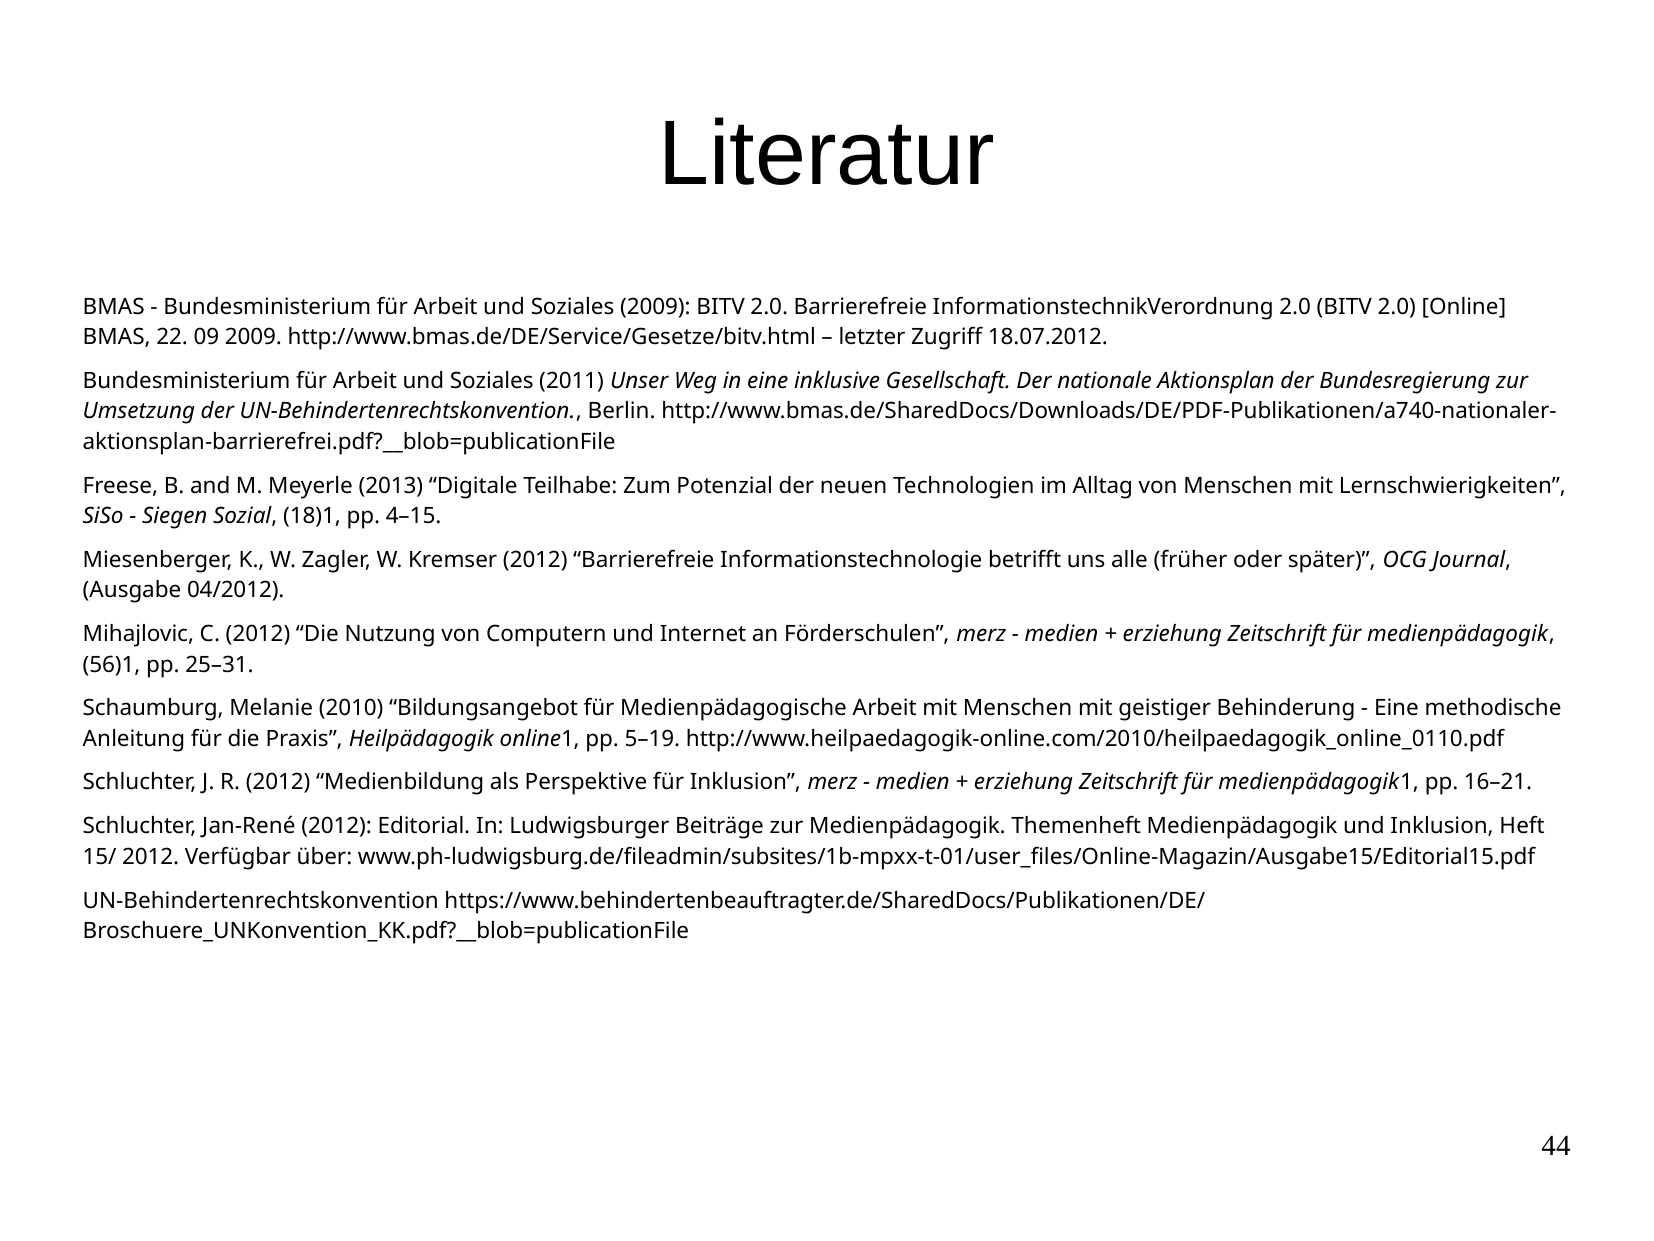

# Literatur
BMAS - Bundesministerium für Arbeit und Soziales (2009): BITV 2.0. Barrierefreie InformationstechnikVerordnung 2.0 (BITV 2.0) [Online] BMAS, 22. 09 2009. http://www.bmas.de/DE/Service/Gesetze/bitv.html – letzter Zugriff 18.07.2012.
Bundesministerium für Arbeit und Soziales (2011) Unser Weg in eine inklusive Gesellschaft. Der nationale Aktionsplan der Bundesregierung zur Umsetzung der UN-Behindertenrechtskonvention., Berlin. http://www.bmas.de/SharedDocs/Downloads/DE/PDF-Publikationen/a740-nationaler-aktionsplan-barrierefrei.pdf?__blob=publicationFile
Freese, B. and M. Meyerle (2013) “Digitale Teilhabe: Zum Potenzial der neuen Technologien im Alltag von Menschen mit Lernschwierigkeiten”, SiSo - Siegen Sozial, (18)1, pp. 4–15.
Miesenberger, K., W. Zagler, W. Kremser (2012) “Barrierefreie Informationstechnologie betrifft uns alle (früher oder später)”, OCG Journal, (Ausgabe 04/2012).
Mihajlovic, C. (2012) “Die Nutzung von Computern und Internet an Förderschulen”, merz - medien + erziehung Zeitschrift für medienpädagogik, (56)1, pp. 25–31.
Schaumburg, Melanie (2010) “Bildungsangebot für Medienpädagogische Arbeit mit Menschen mit geistiger Behinderung - Eine methodische Anleitung für die Praxis”, Heilpädagogik online1, pp. 5–19. http://www.heilpaedagogik-online.com/2010/heilpaedagogik_online_0110.pdf
Schluchter, J. R. (2012) “Medienbildung als Perspektive für Inklusion”, merz - medien + erziehung Zeitschrift für medienpädagogik1, pp. 16–21.
Schluchter, Jan-René (2012): Editorial. In: Ludwigsburger Beiträge zur Medienpädagogik. Themenheft Medienpädagogik und Inklusion, Heft 15/ 2012. Verfügbar über: www.ph-ludwigsburg.de/fileadmin/subsites/1b-mpxx-t-01/user_files/Online-Magazin/Ausgabe15/Editorial15.pdf
UN-Behindertenrechtskonvention https://www.behindertenbeauftragter.de/SharedDocs/Publikationen/DE/Broschuere_UNKonvention_KK.pdf?__blob=publicationFile
44